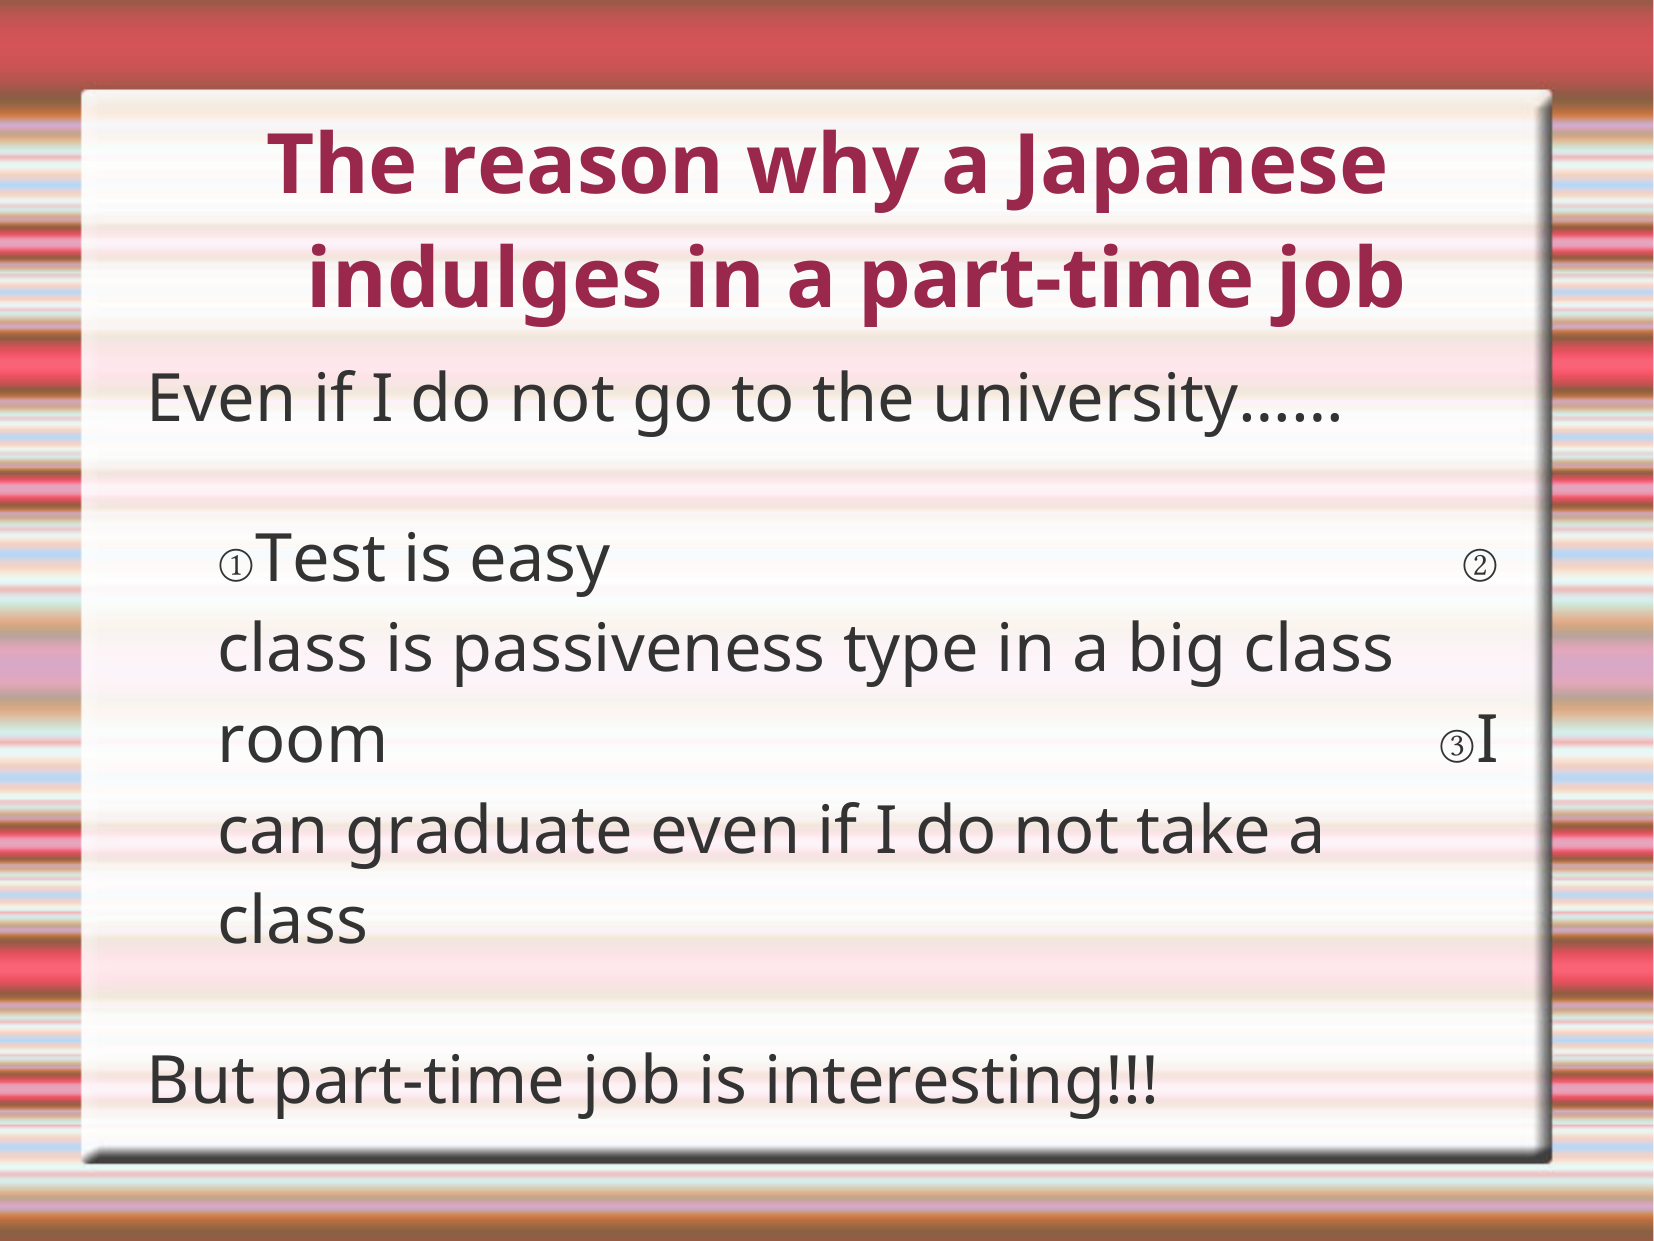

# The reason why a Japanese indulges in a part-time job
Even if I do not go to the university……　　　　　　　　　　　　　　　　　　　　　　　　　　①Test is easy　　　　　　　　　　　　　　　　　②class is passiveness type in a big class 　　room　　　　　　　　　　　　　　　　　　　　　③I can graduate even if I do not take a class
But part-time job is interesting!!!